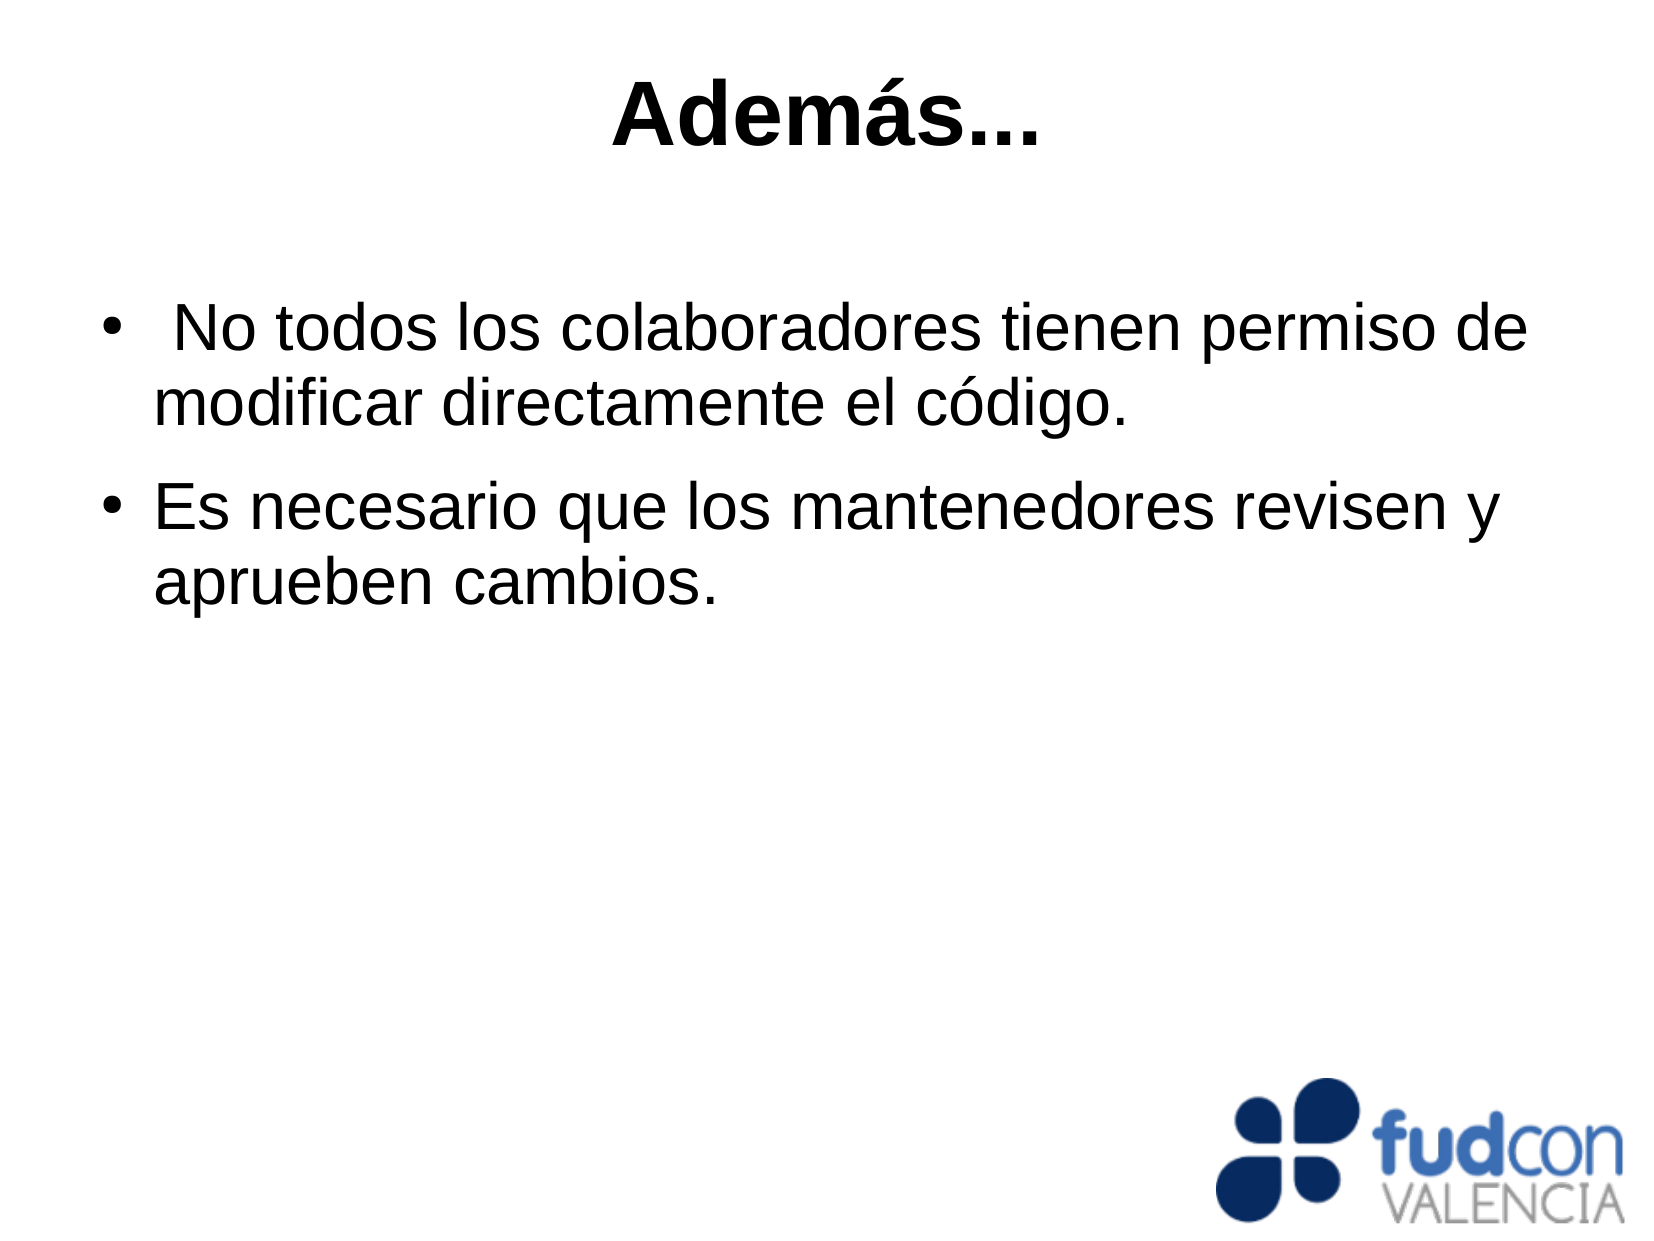

# Además...
 No todos los colaboradores tienen permiso de modificar directamente el código.
Es necesario que los mantenedores revisen y aprueben cambios.